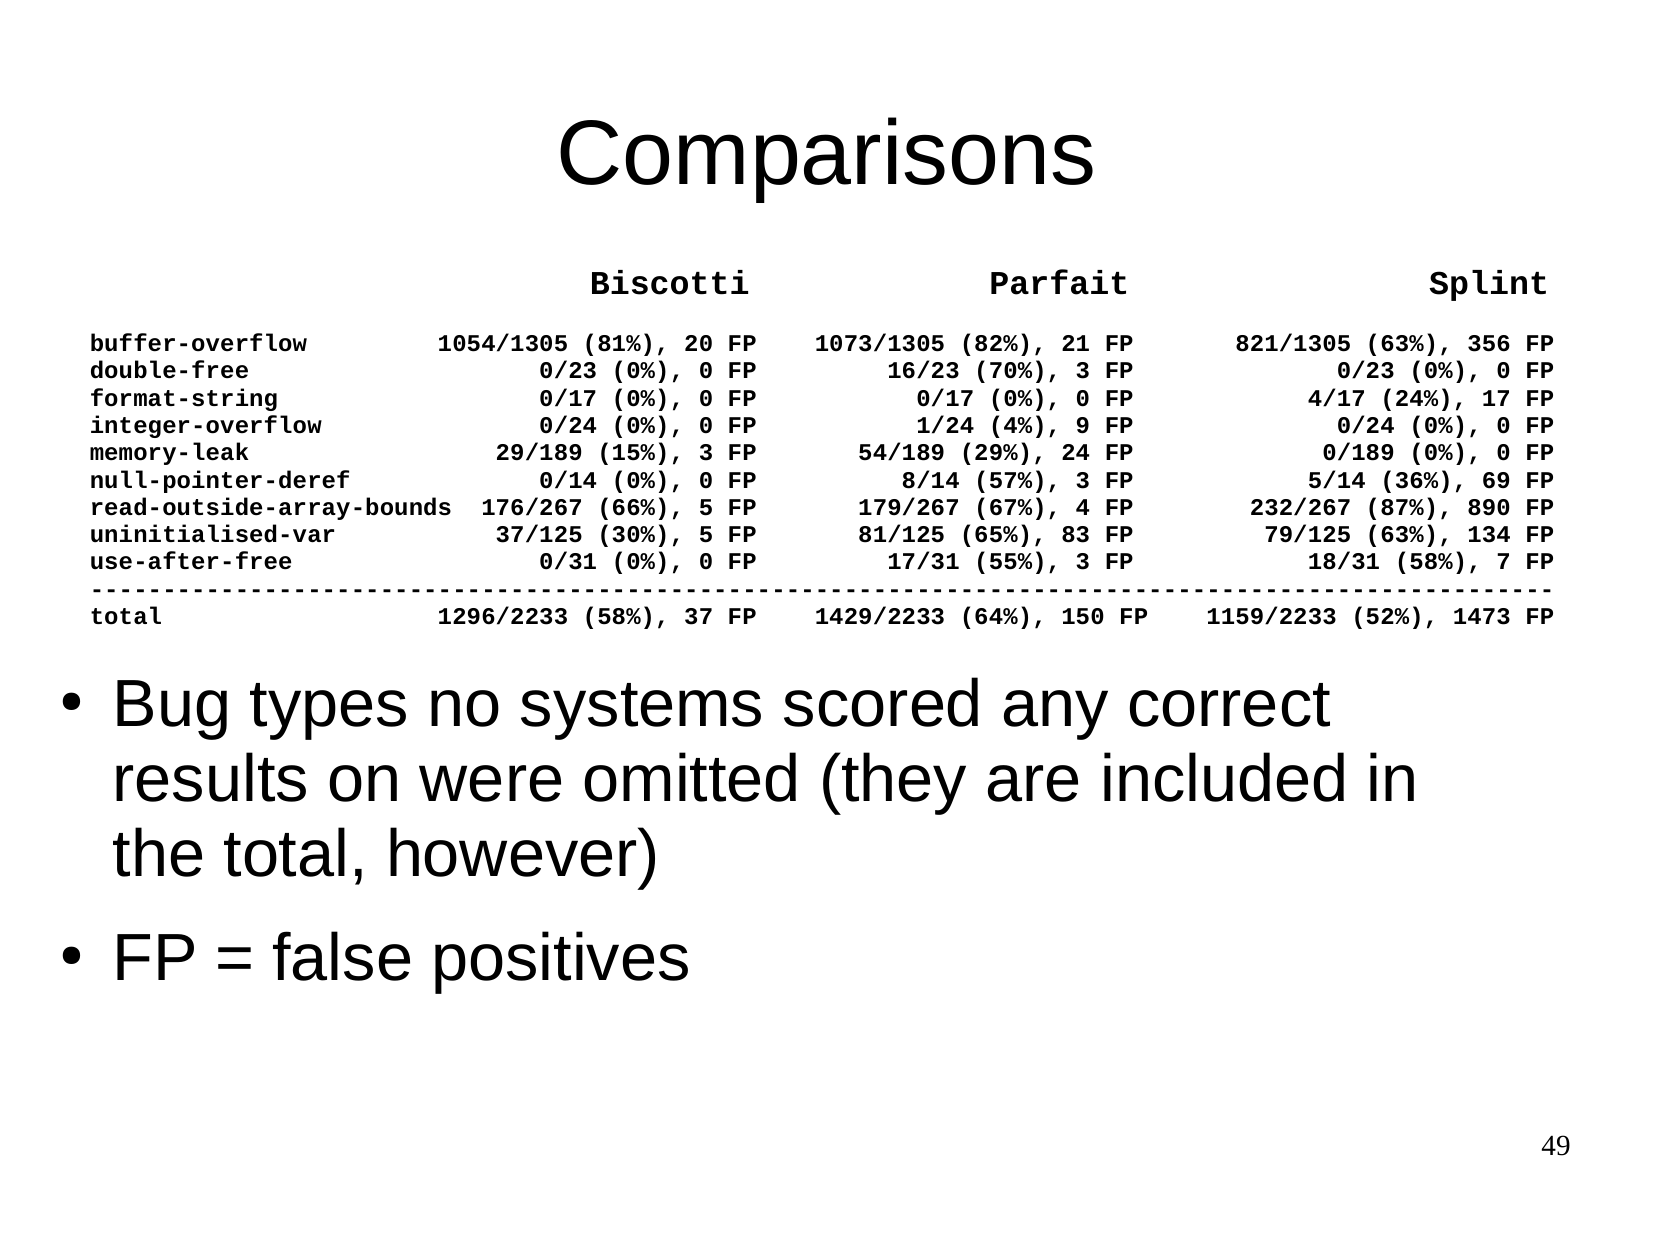

# Comparisons
 Biscotti Parfait Splint
buffer-overflow 1054/1305 (81%), 20 FP 1073/1305 (82%), 21 FP 821/1305 (63%), 356 FP
double-free 0/23 (0%), 0 FP 16/23 (70%), 3 FP 0/23 (0%), 0 FP
format-string 0/17 (0%), 0 FP 0/17 (0%), 0 FP 4/17 (24%), 17 FP
integer-overflow 0/24 (0%), 0 FP 1/24 (4%), 9 FP 0/24 (0%), 0 FP
memory-leak 29/189 (15%), 3 FP 54/189 (29%), 24 FP 0/189 (0%), 0 FP
null-pointer-deref 0/14 (0%), 0 FP 8/14 (57%), 3 FP 5/14 (36%), 69 FP
read-outside-array-bounds 176/267 (66%), 5 FP 179/267 (67%), 4 FP 232/267 (87%), 890 FP
uninitialised-var 37/125 (30%), 5 FP 81/125 (65%), 83 FP 79/125 (63%), 134 FP
use-after-free 0/31 (0%), 0 FP 17/31 (55%), 3 FP 18/31 (58%), 7 FP
-----------------------------------------------------------------------------------------------------
total 1296/2233 (58%), 37 FP 1429/2233 (64%), 150 FP 1159/2233 (52%), 1473 FP
Bug types no systems scored any correct results on were omitted (they are included in the total, however)
FP = false positives
49